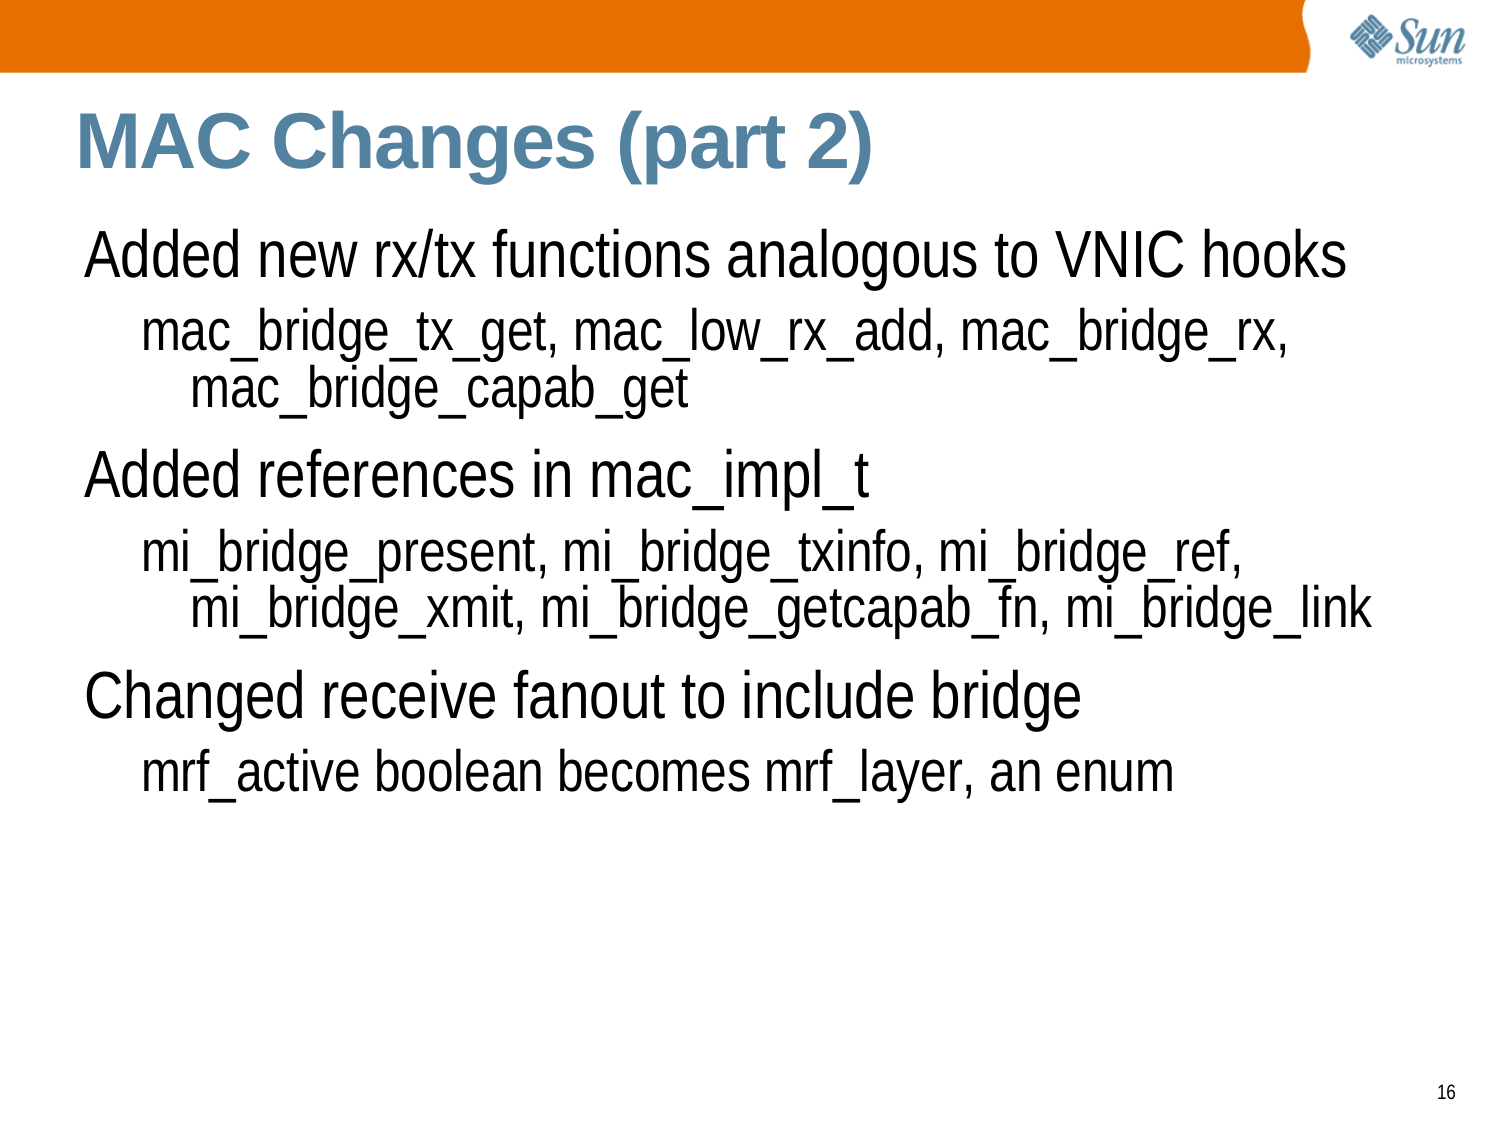

# MAC Changes (part 2)
Added new rx/tx functions analogous to VNIC hooks
mac_bridge_tx_get, mac_low_rx_add, mac_bridge_rx, mac_bridge_capab_get
Added references in mac_impl_t
mi_bridge_present, mi_bridge_txinfo, mi_bridge_ref, mi_bridge_xmit, mi_bridge_getcapab_fn, mi_bridge_link
Changed receive fanout to include bridge
mrf_active boolean becomes mrf_layer, an enum